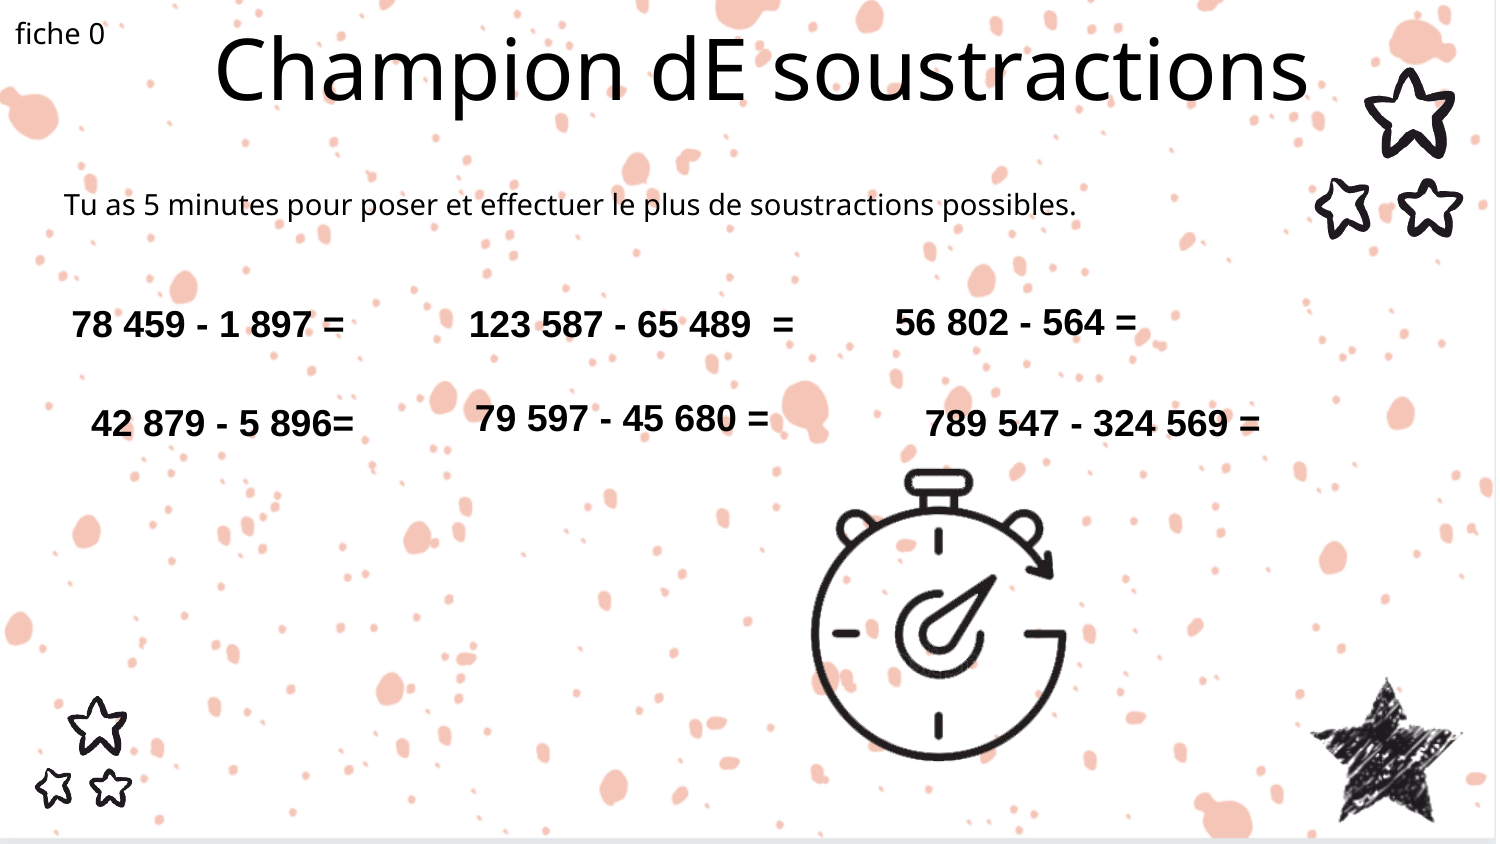

fiche 0
Champion dE soustractions
Tu as 5 minutes pour poser et effectuer le plus de soustractions possibles.
56 802 - 564 =
 78 459 - 1 897 =
123 587 - 65 489 =
79 597 - 45 680 =
42 879 - 5 896=
789 547 - 324 569 =